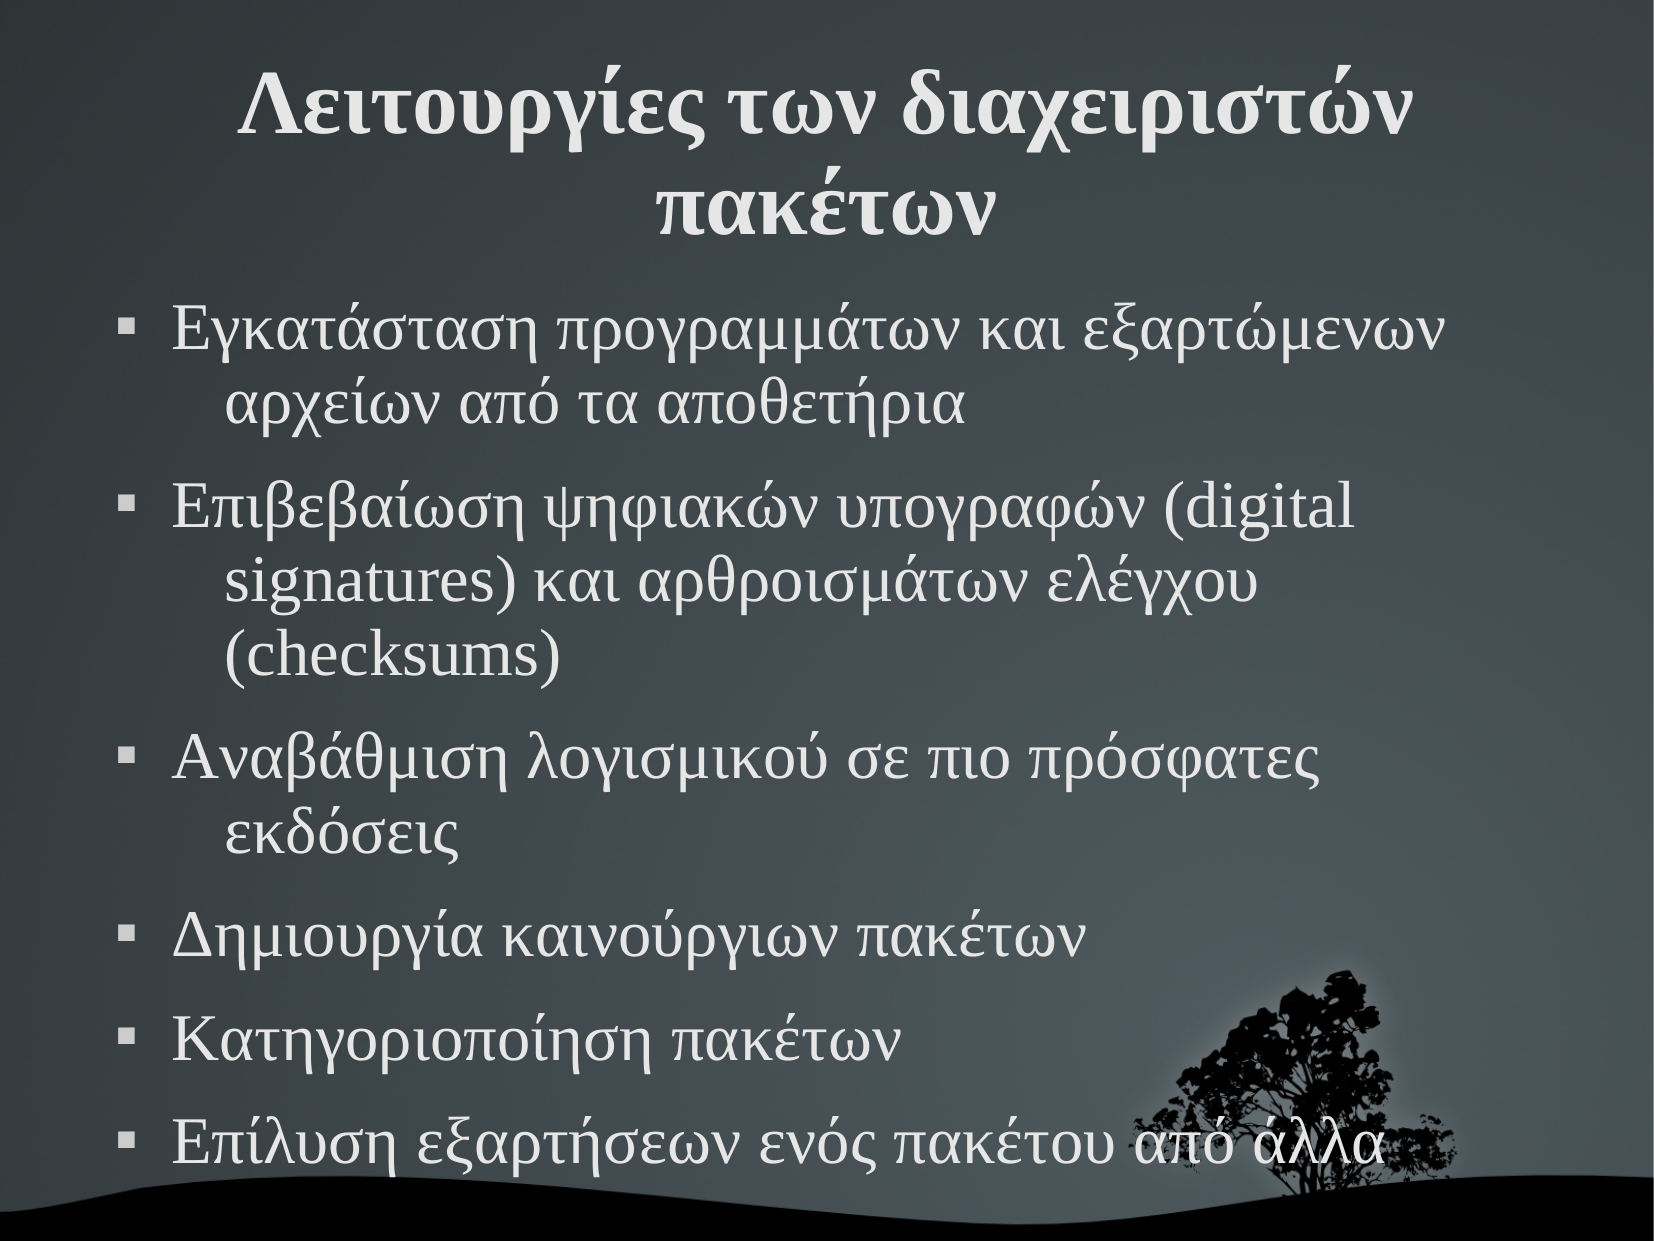

# Λειτουργίες των διαχειριστών πακέτων
Εγκατάσταση προγραμμάτων και εξαρτώμενων αρχείων από τα αποθετήρια
Επιβεβαίωση ψηφιακών υπογραφών (digital signatures) και αρθροισμάτων ελέγχου (checksums)
Αναβάθμιση λογισμικού σε πιο πρόσφατες εκδόσεις
Δημιουργία καινούργιων πακέτων
Κατηγοριοποίηση πακέτων
Επίλυση εξαρτήσεων ενός πακέτου από άλλα